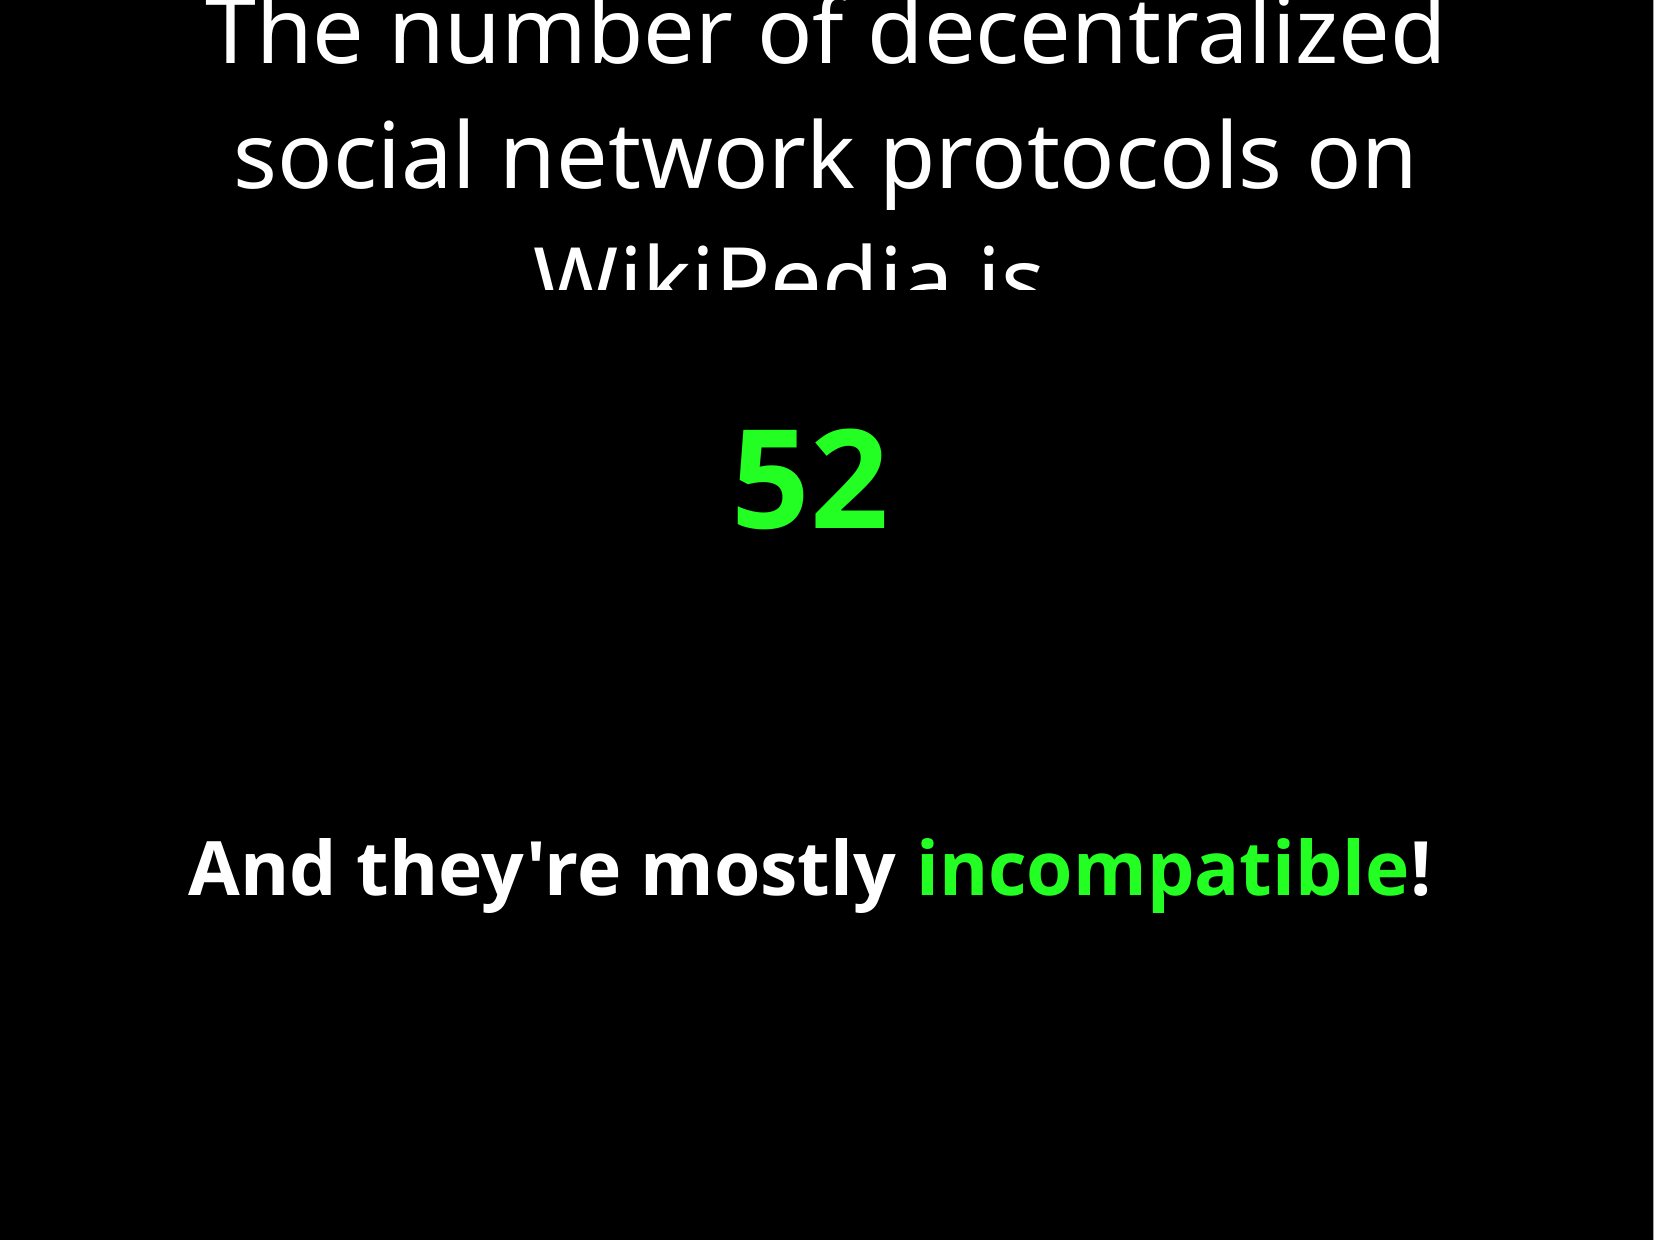

# The number of decentralized social network protocols on WikiPedia is...
52
And they're mostly incompatible!